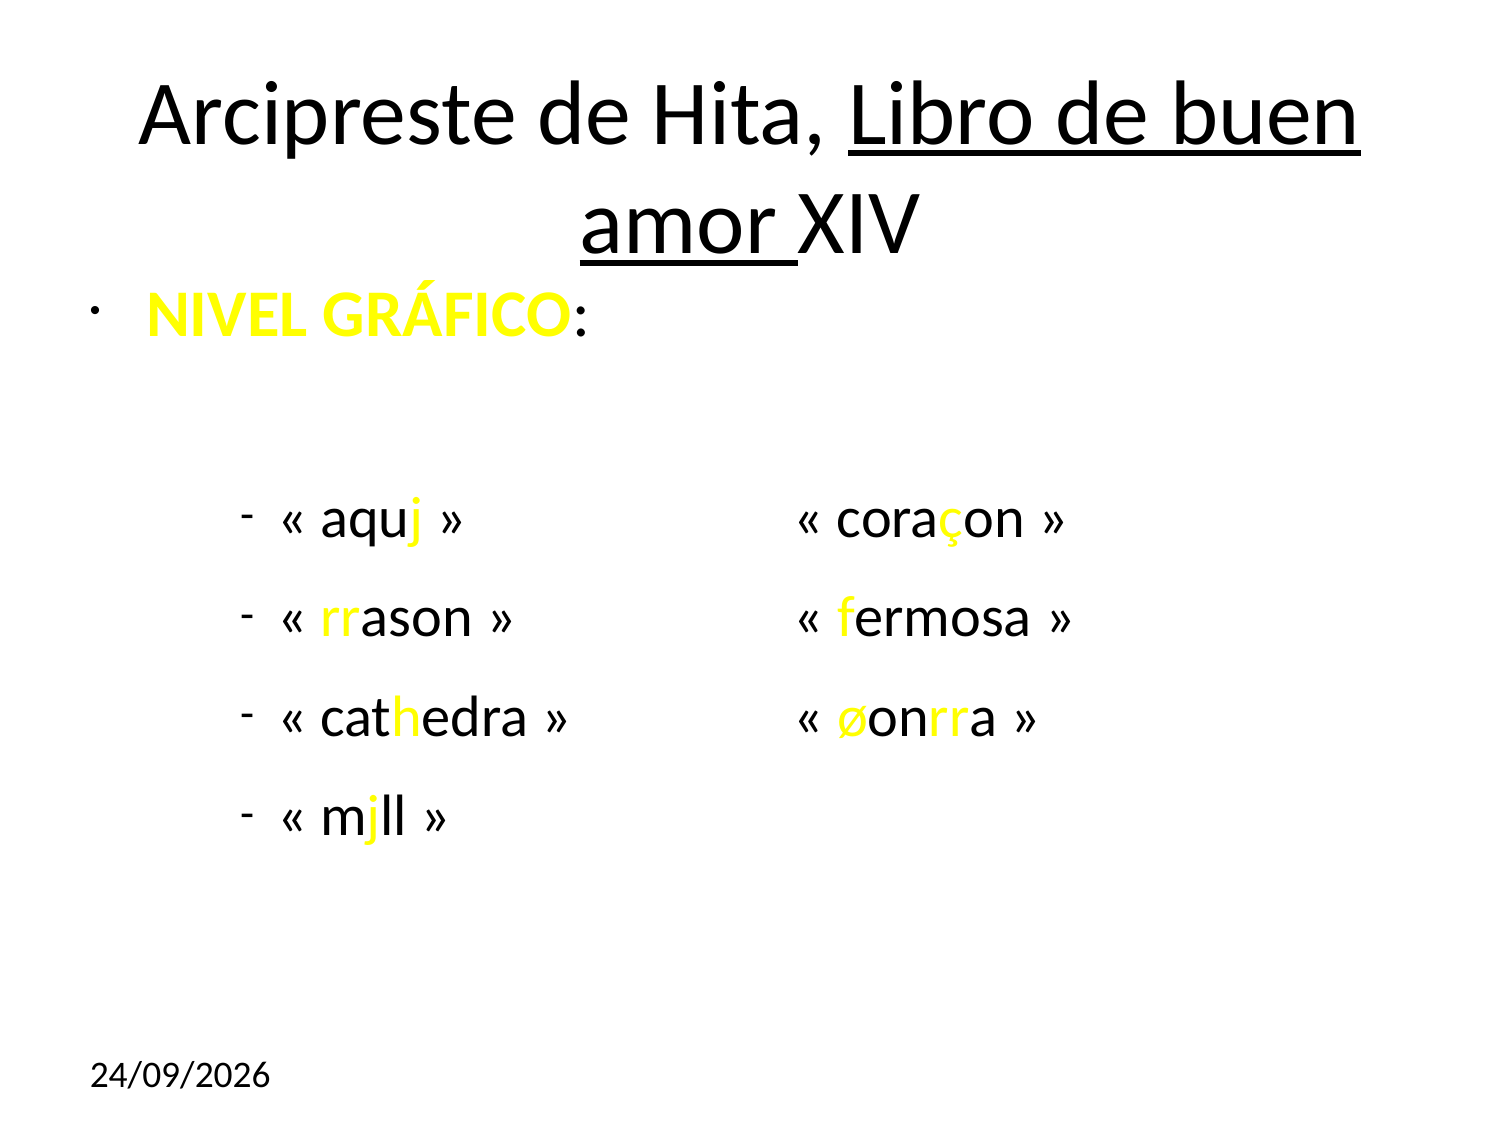

# Arcipreste de Hita, Libro de buen amor XIV
NIVEL GRÁFICO:
« aquj »					« coraçon »
« rrason »				« fermosa »
« cathedra »				« øonrra »
« mjll »
14 de avril de 2011